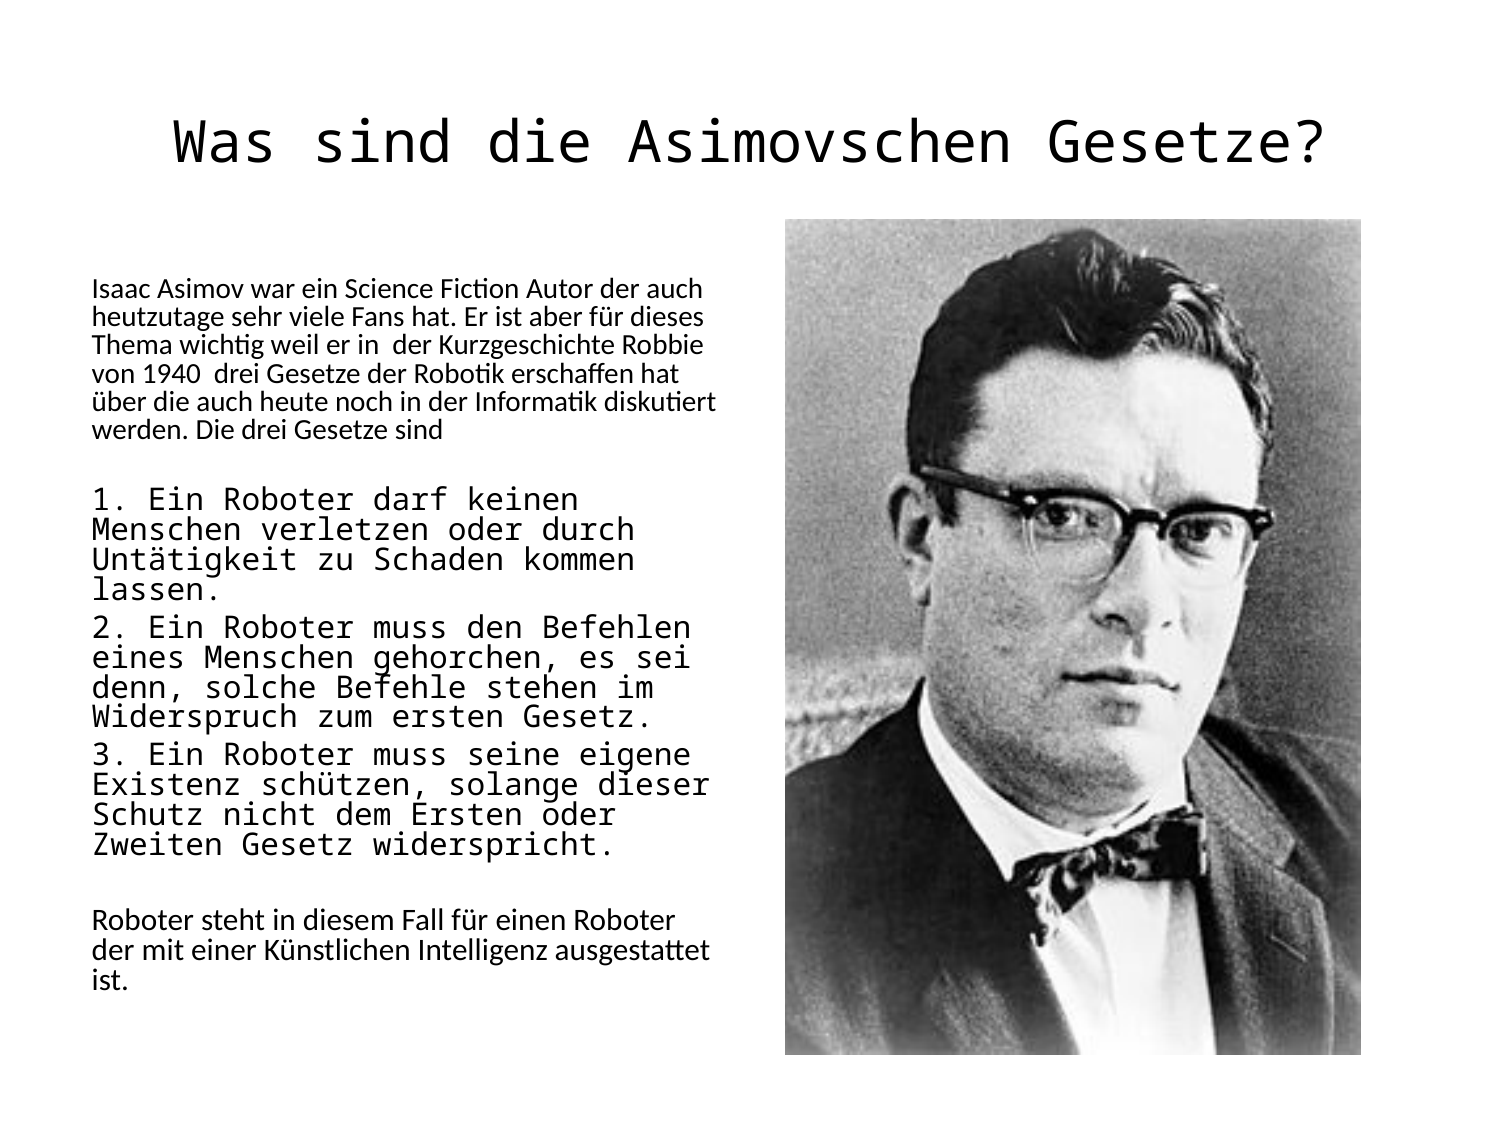

# Was sind die Asimovschen Gesetze?
Isaac Asimov war ein Science Fiction Autor der auch heutzutage sehr viele Fans hat. Er ist aber für dieses Thema wichtig weil er in der Kurzgeschichte Robbie von 1940 drei Gesetze der Robotik erschaffen hat über die auch heute noch in der Informatik diskutiert werden. Die drei Gesetze sind
1. Ein Roboter darf keinen Menschen verletzen oder durch Untätigkeit zu Schaden kommen lassen.
2. Ein Roboter muss den Befehlen eines Menschen gehorchen, es sei denn, solche Befehle stehen im Widerspruch zum ersten Gesetz.
3. Ein Roboter muss seine eigene Existenz schützen, solange dieser Schutz nicht dem Ersten oder Zweiten Gesetz widerspricht.
Roboter steht in diesem Fall für einen Roboter der mit einer Künstlichen Intelligenz ausgestattet ist.